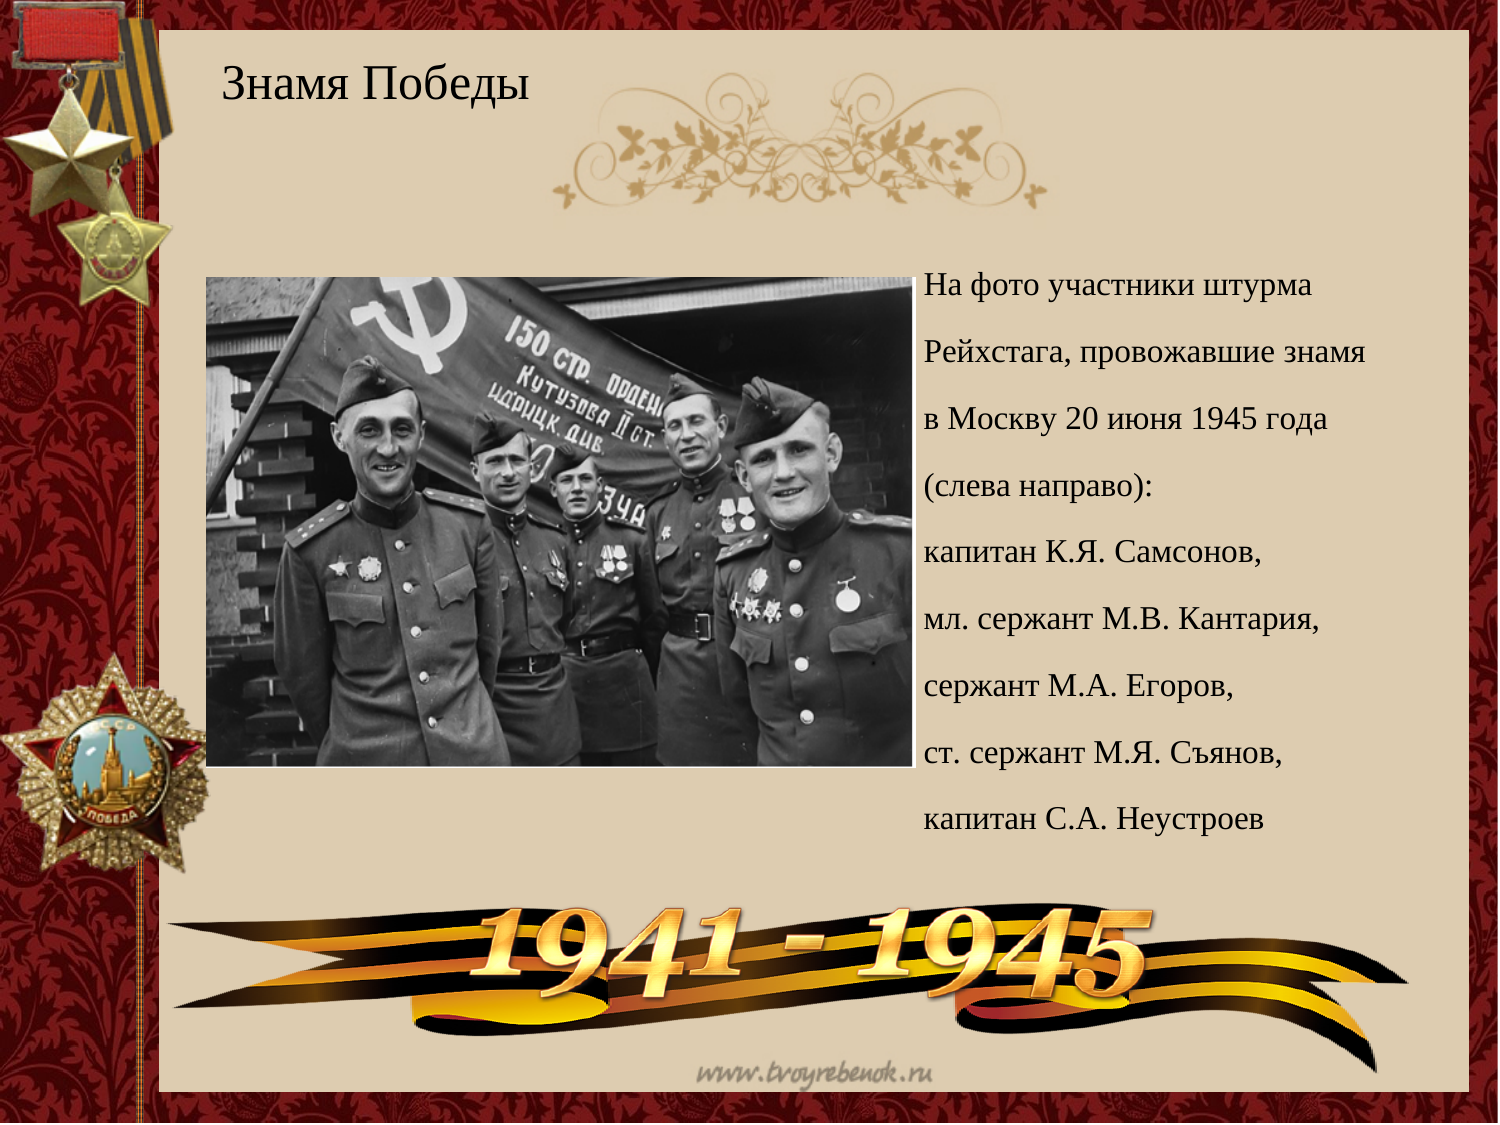

# Знамя Победы
 На фото участники штурма
 Рейхстага, провожавшие знамя
 в Москву 20 июня 1945 года
 (слева направо):
 капитан К.Я. Самсонов,
 мл. сержант М.В. Кантария,
 сержант М.А. Егоров,
 ст. сержант М.Я. Съянов,
 капитан С.А. Неустроев